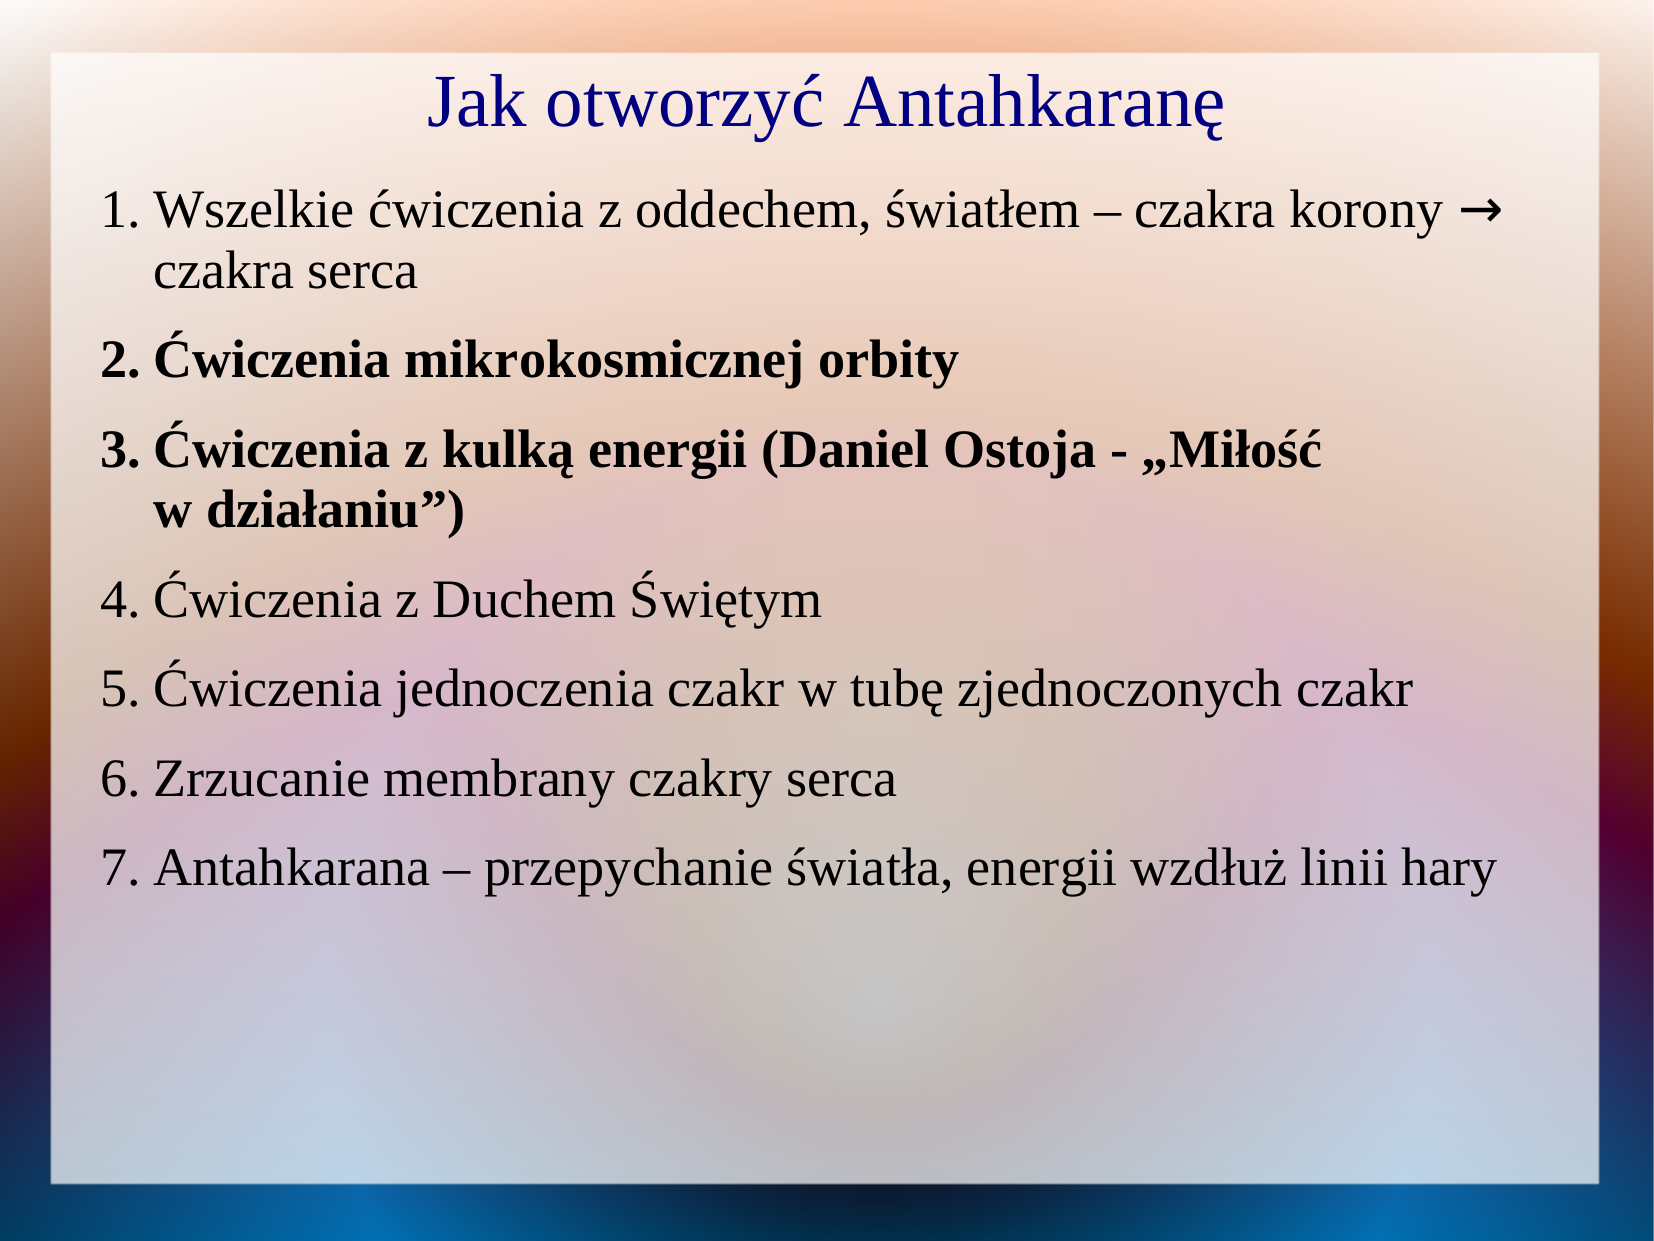

# Jak otworzyć Antahkaranę
Wszelkie ćwiczenia z oddechem, światłem – czakra korony → czakra serca
Ćwiczenia mikrokosmicznej orbity
Ćwiczenia z kulką energii (Daniel Ostoja - „Miłość w działaniu”)
Ćwiczenia z Duchem Świętym
Ćwiczenia jednoczenia czakr w tubę zjednoczonych czakr
Zrzucanie membrany czakry serca
Antahkarana – przepychanie światła, energii wzdłuż linii hary